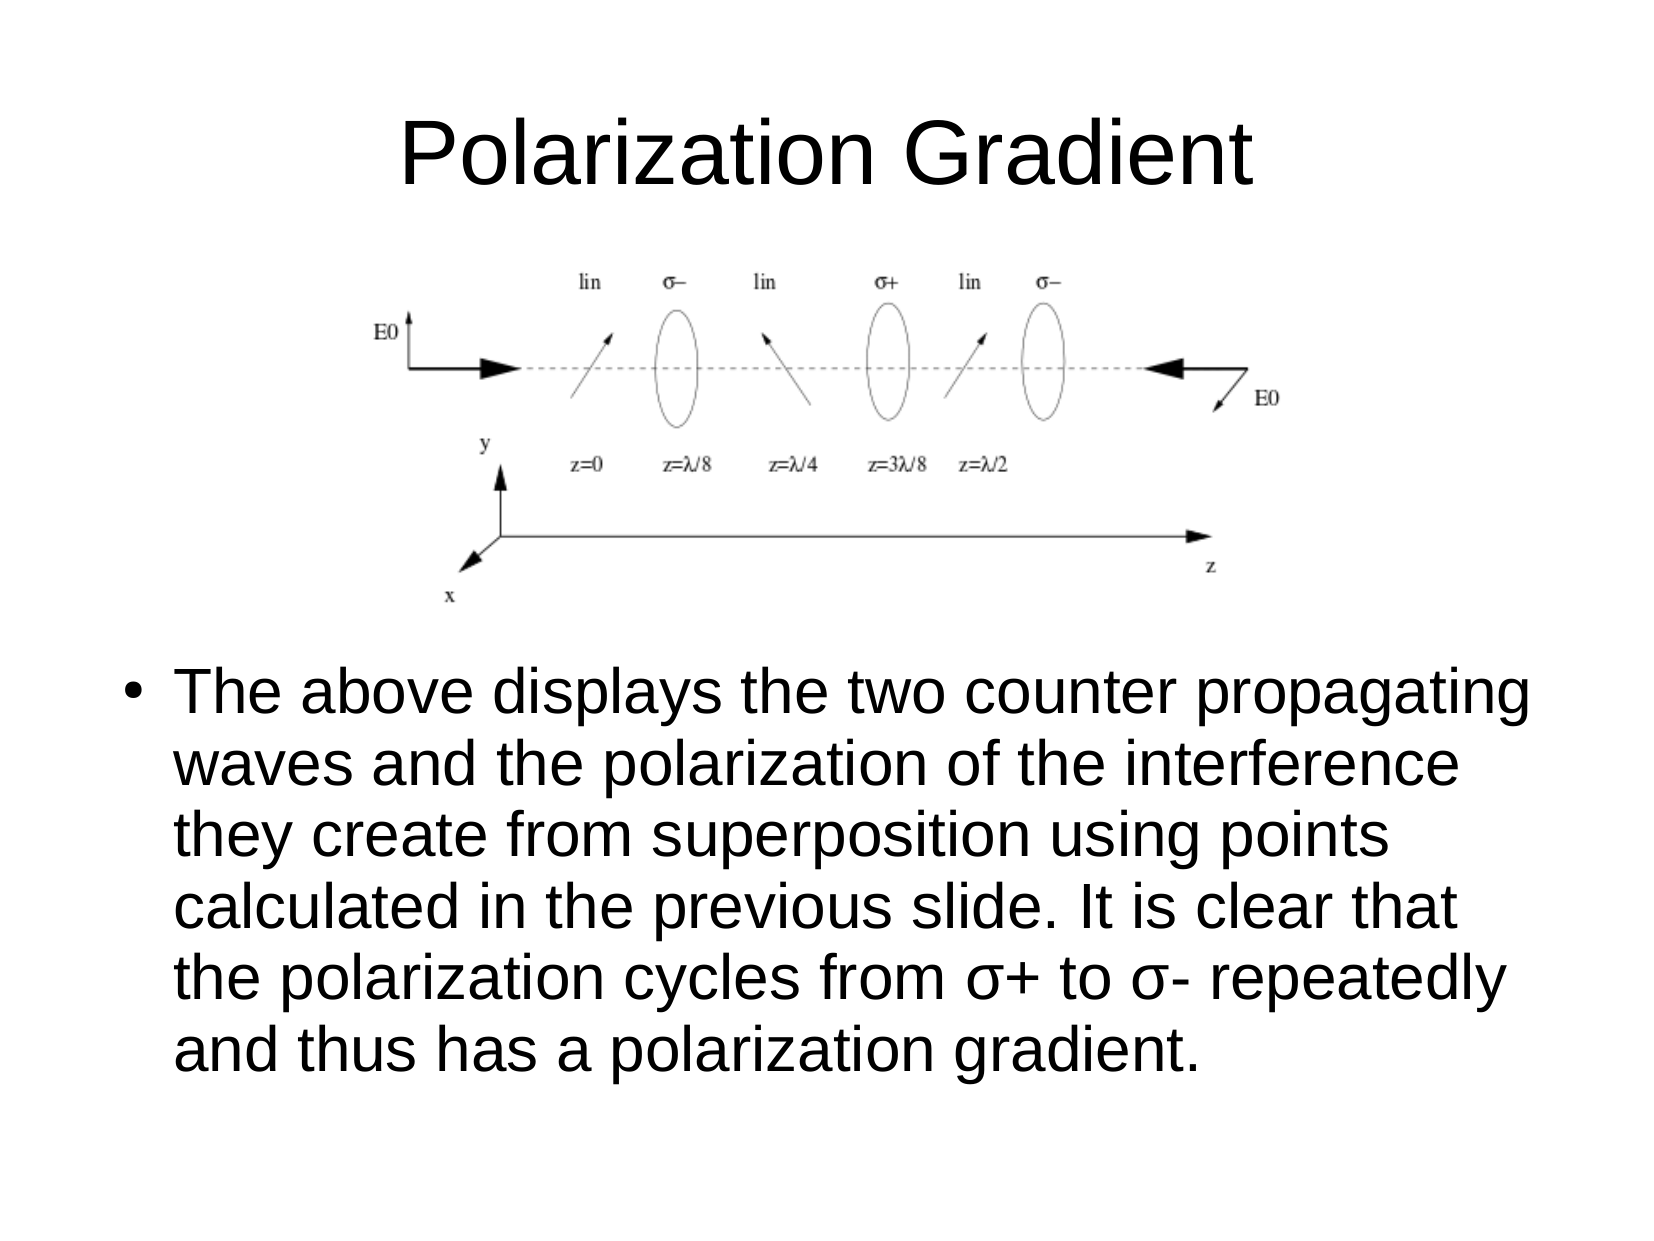

# Polarization Gradient
The above displays the two counter propagating waves and the polarization of the interference they create from superposition using points calculated in the previous slide. It is clear that the polarization cycles from σ+ to σ- repeatedly and thus has a polarization gradient.